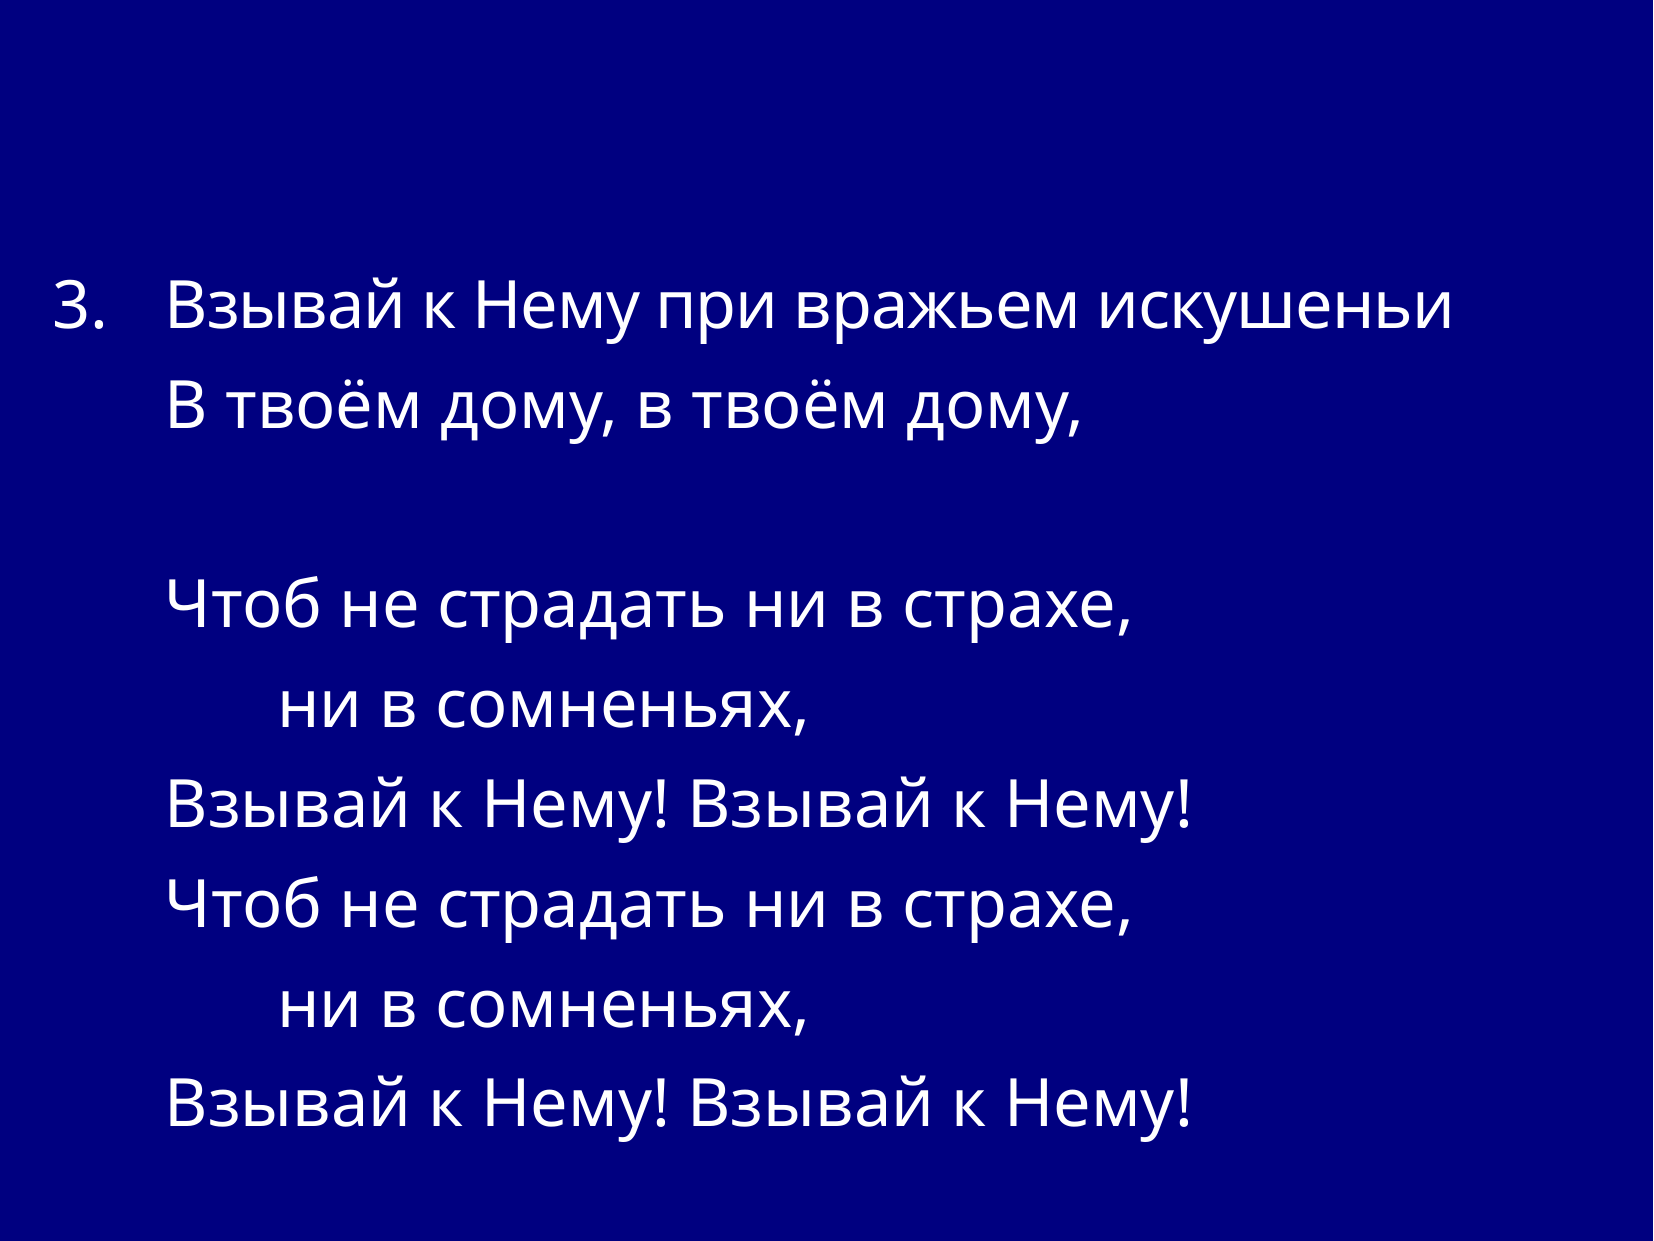

3.	Взывай к Нему при вражьем искушеньи
	В твоём дому, в твоём дому,
	Чтоб не страдать ни в страхе,
		ни в сомненьях,
	Взывай к Нему! Взывай к Нему!
	Чтоб не страдать ни в страхе,
		ни в сомненьях,
	Взывай к Нему! Взывай к Нему!